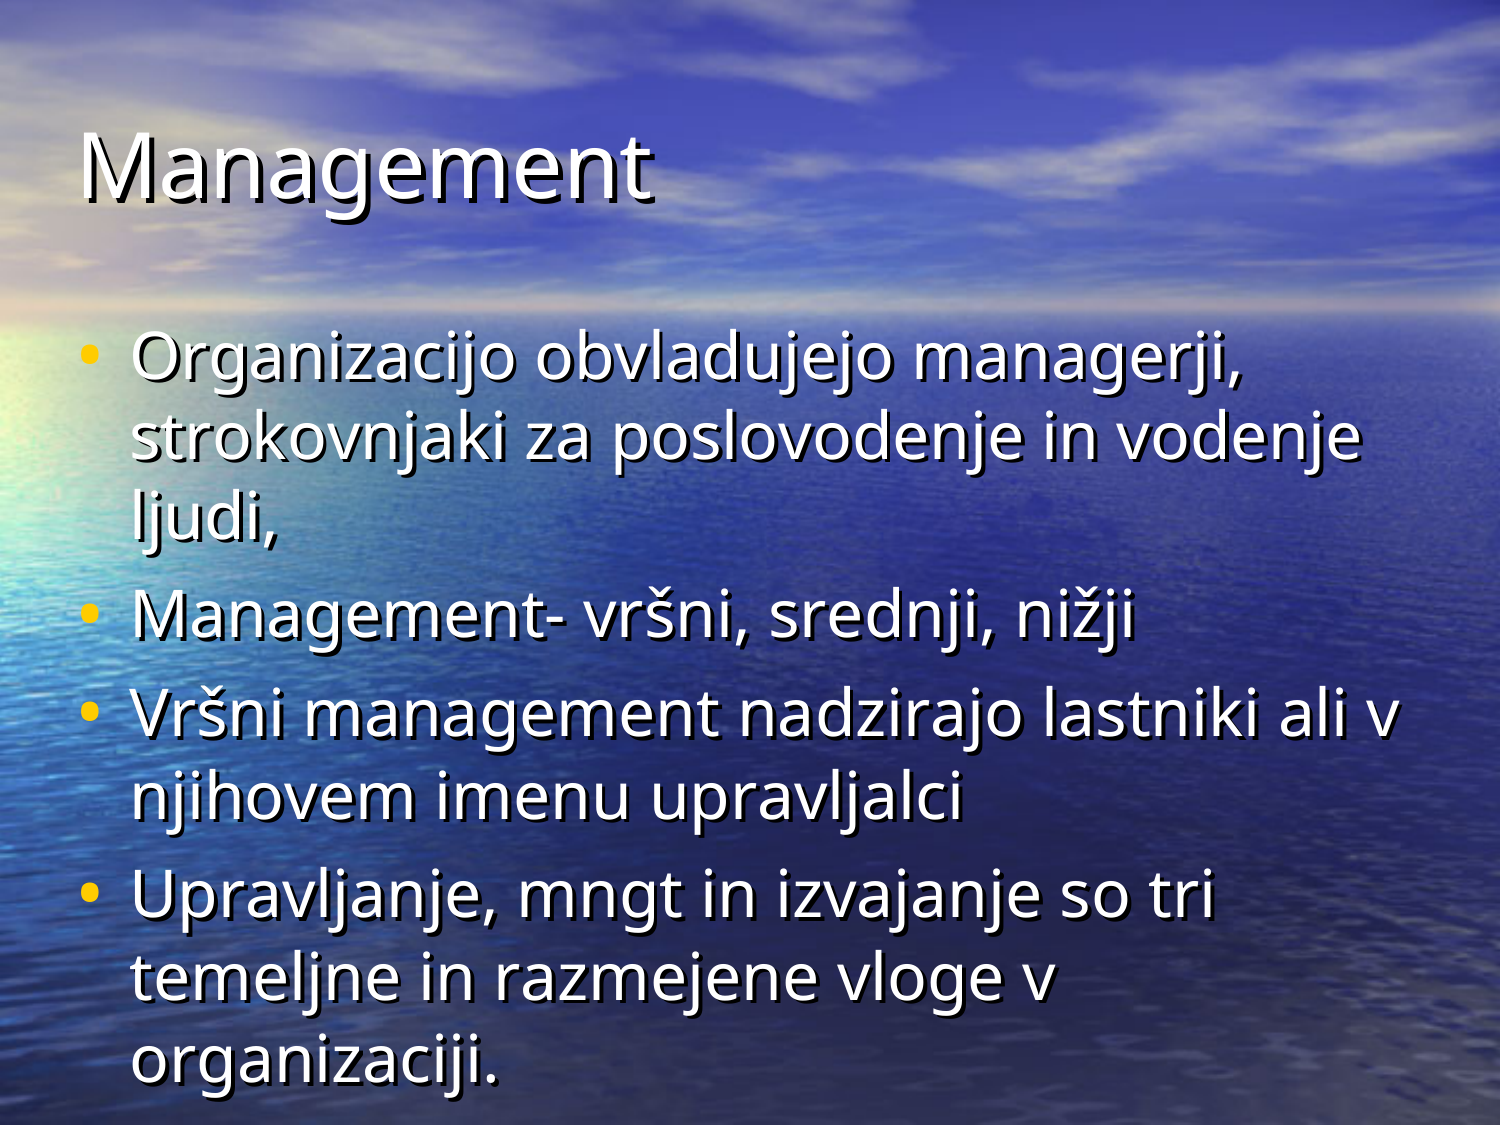

# Management
Organizacijo obvladujejo managerji, strokovnjaki za poslovodenje in vodenje ljudi,
Management- vršni, srednji, nižji
Vršni management nadzirajo lastniki ali v njihovem imenu upravljalci
Upravljanje, mngt in izvajanje so tri temeljne in razmejene vloge v organizaciji.